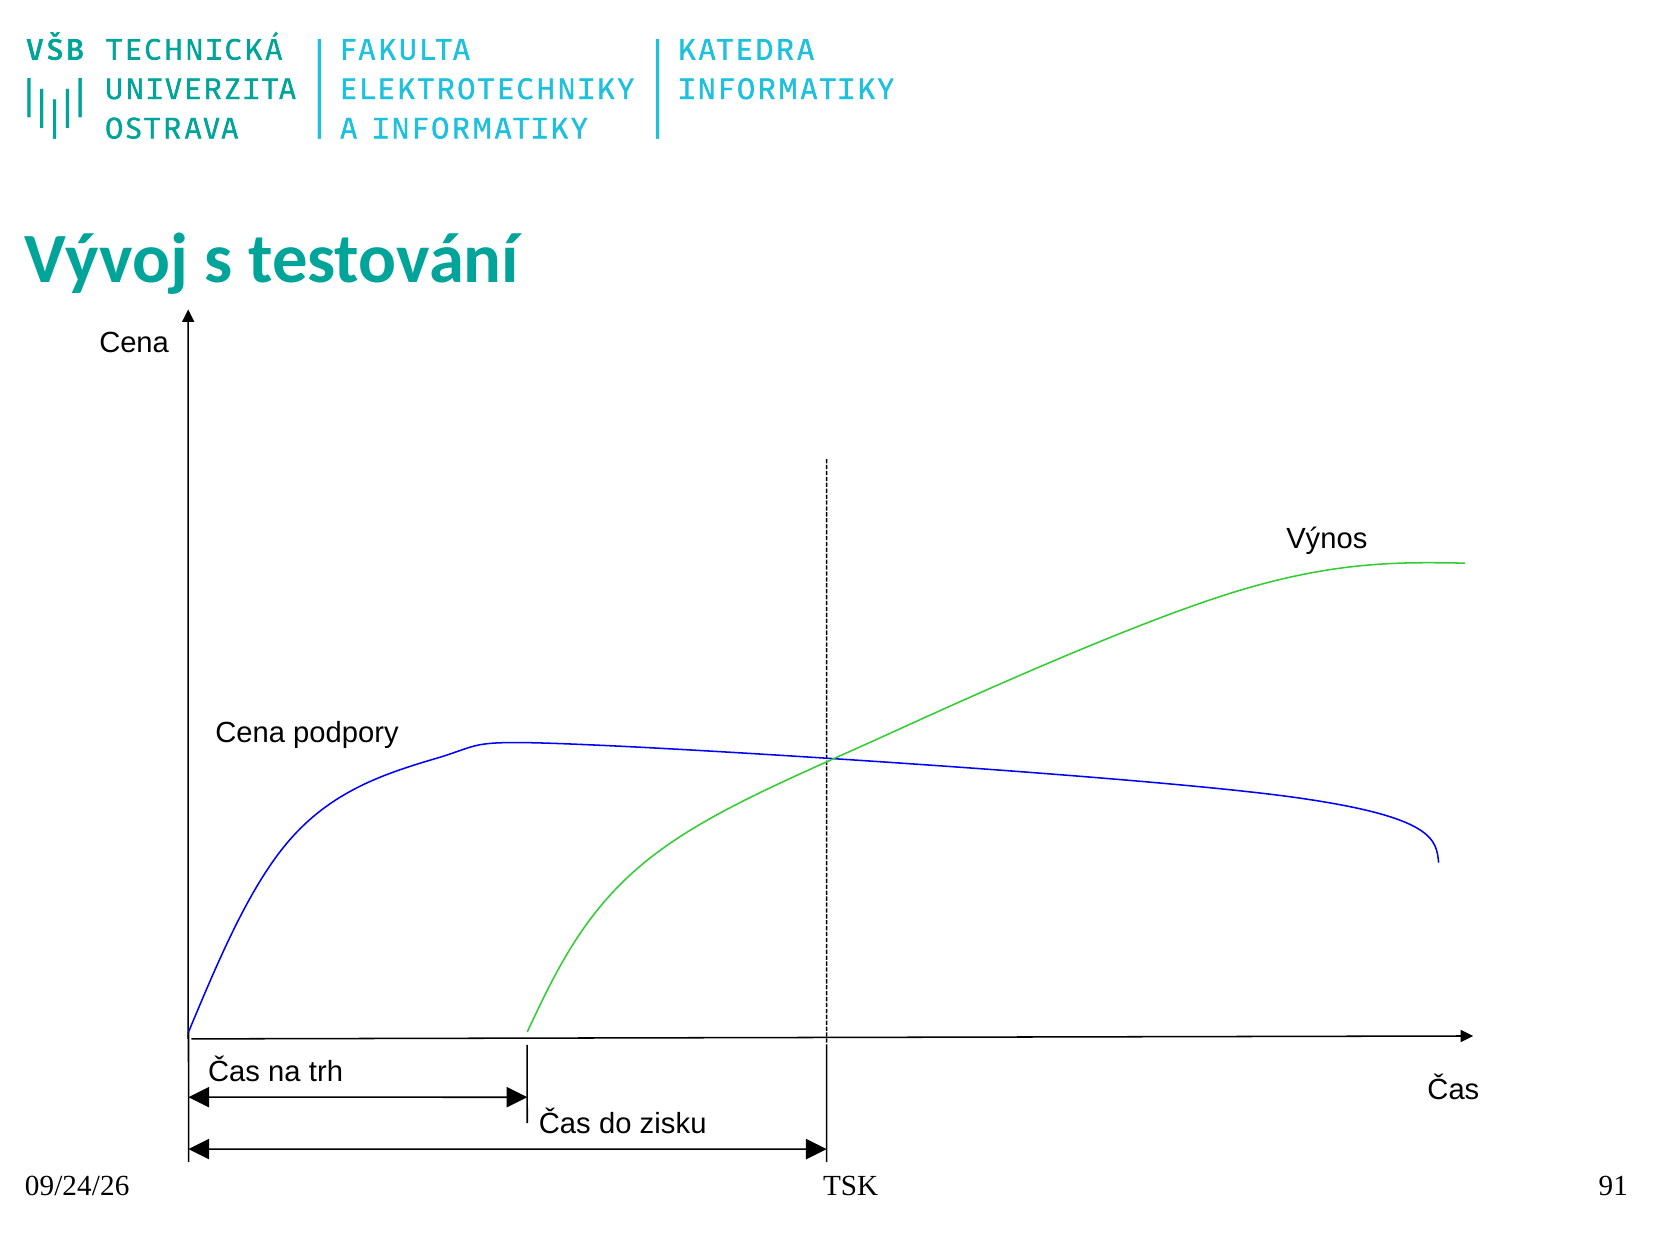

# Vývoj s testování
Cena
Výnos
Cena podpory
Čas na trh
Čas do zisku
Čas
TSK
91